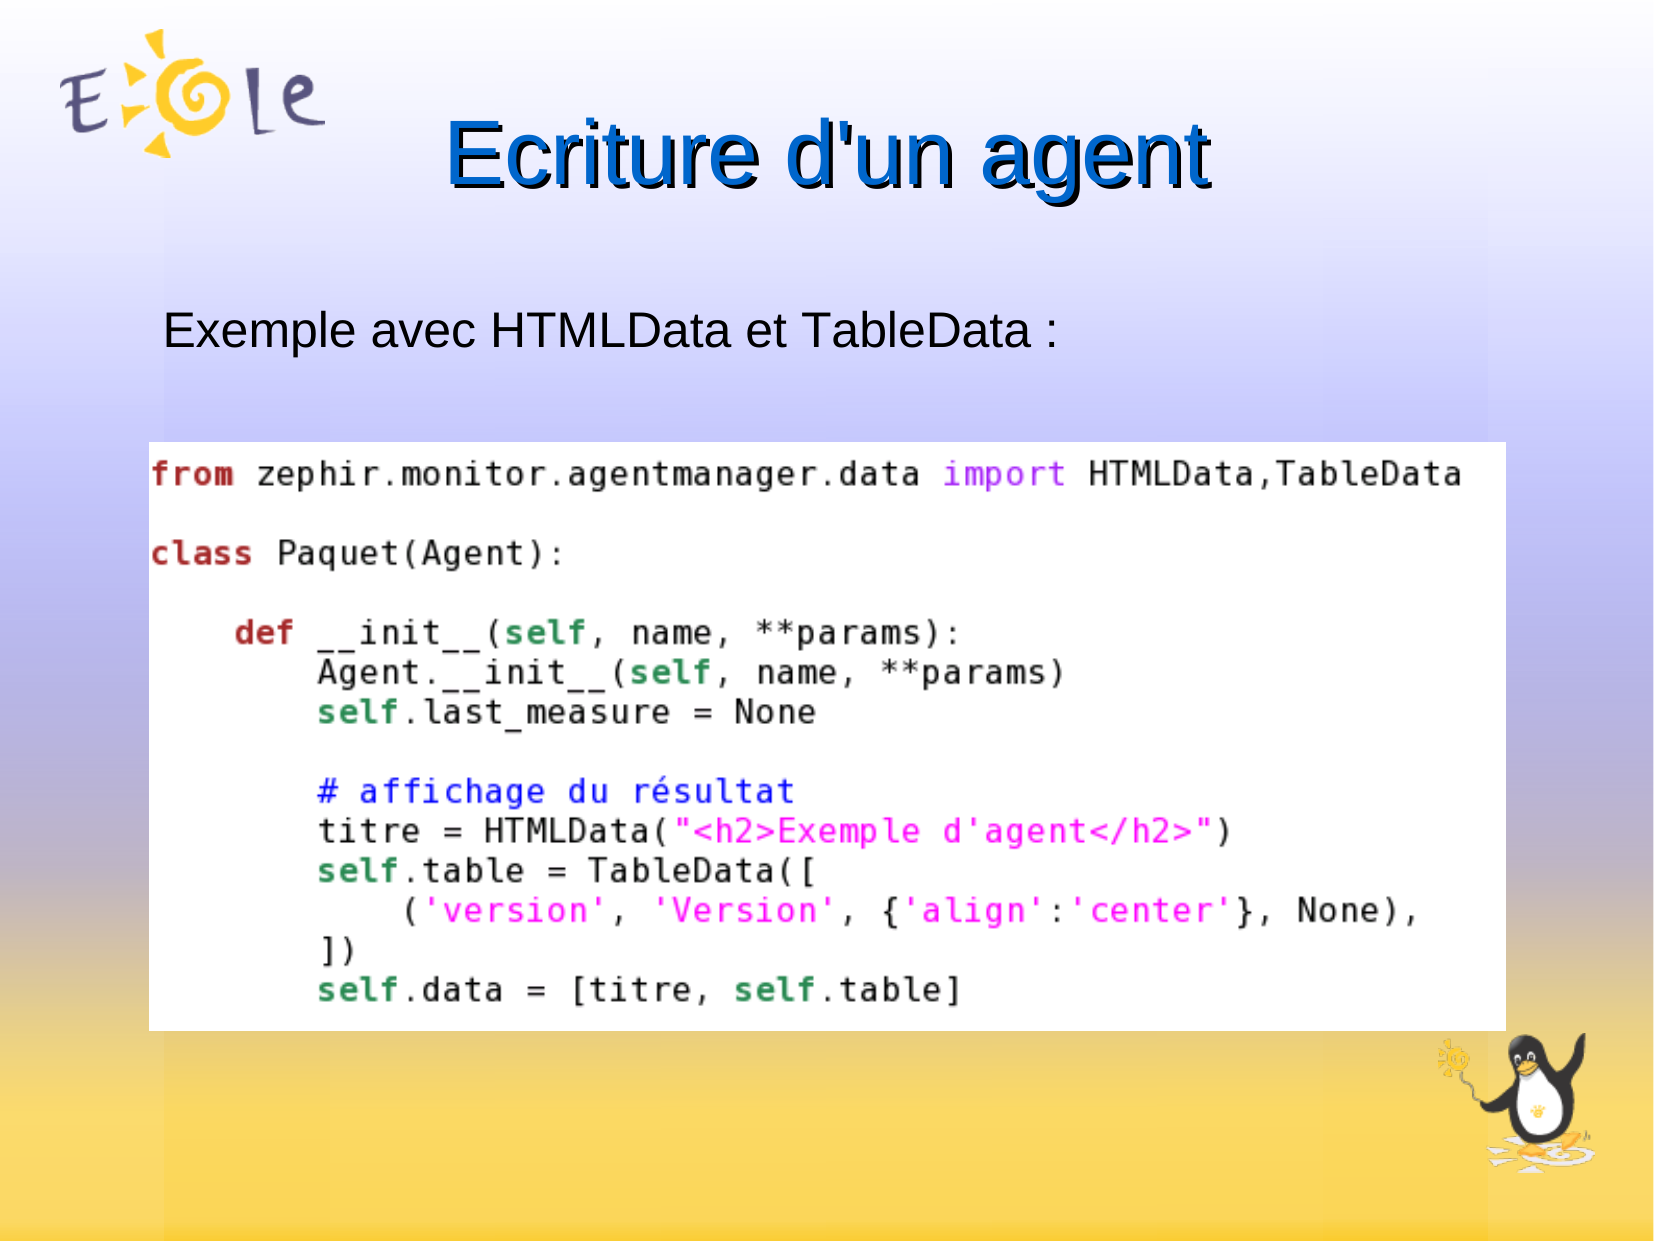

# Ecriture d'un agent
Exemple avec HTMLData et TableData :